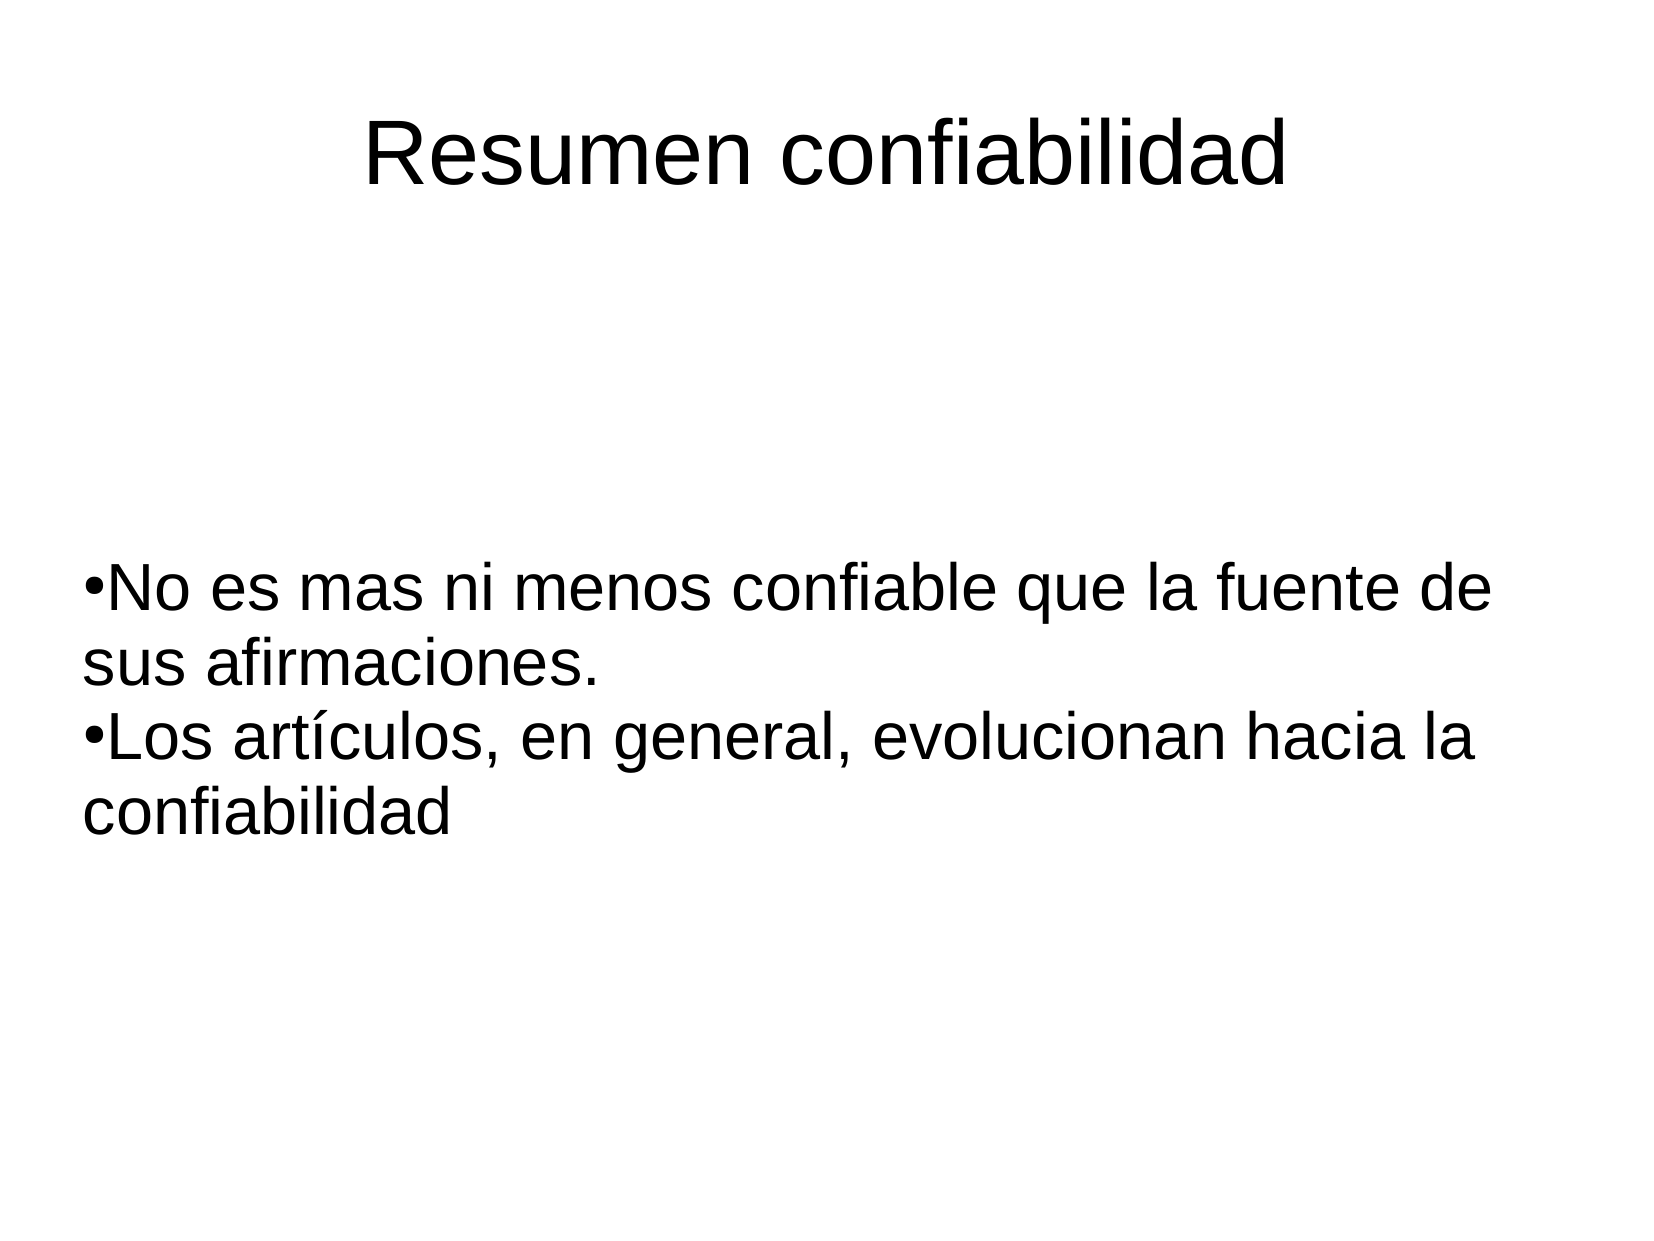

# Resumen confiabilidad
No es mas ni menos confiable que la fuente de sus afirmaciones.
Los artículos, en general, evolucionan hacia la confiabilidad